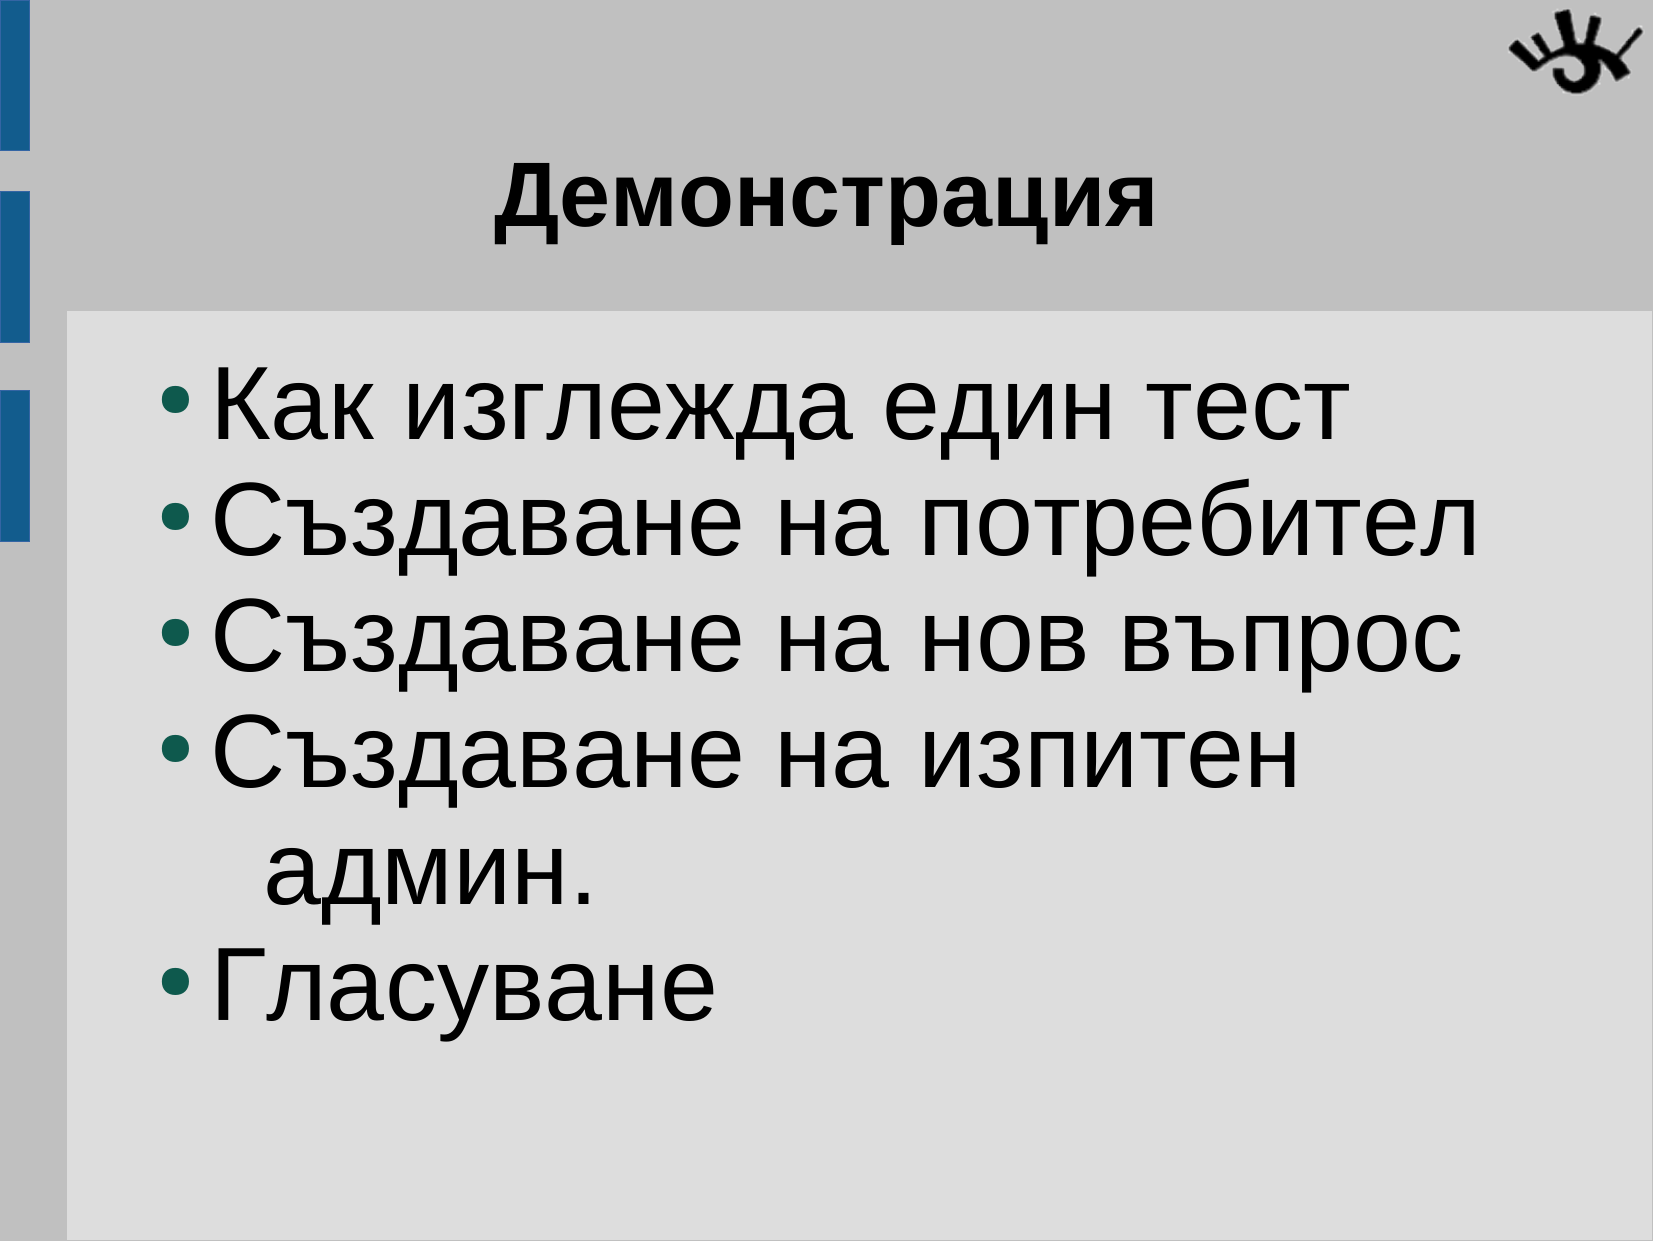

# Демонстрация
Как изглежда един тест
Създаване на потребител
Създаване на нов въпрос
Създаване на изпитен админ.
Гласуване